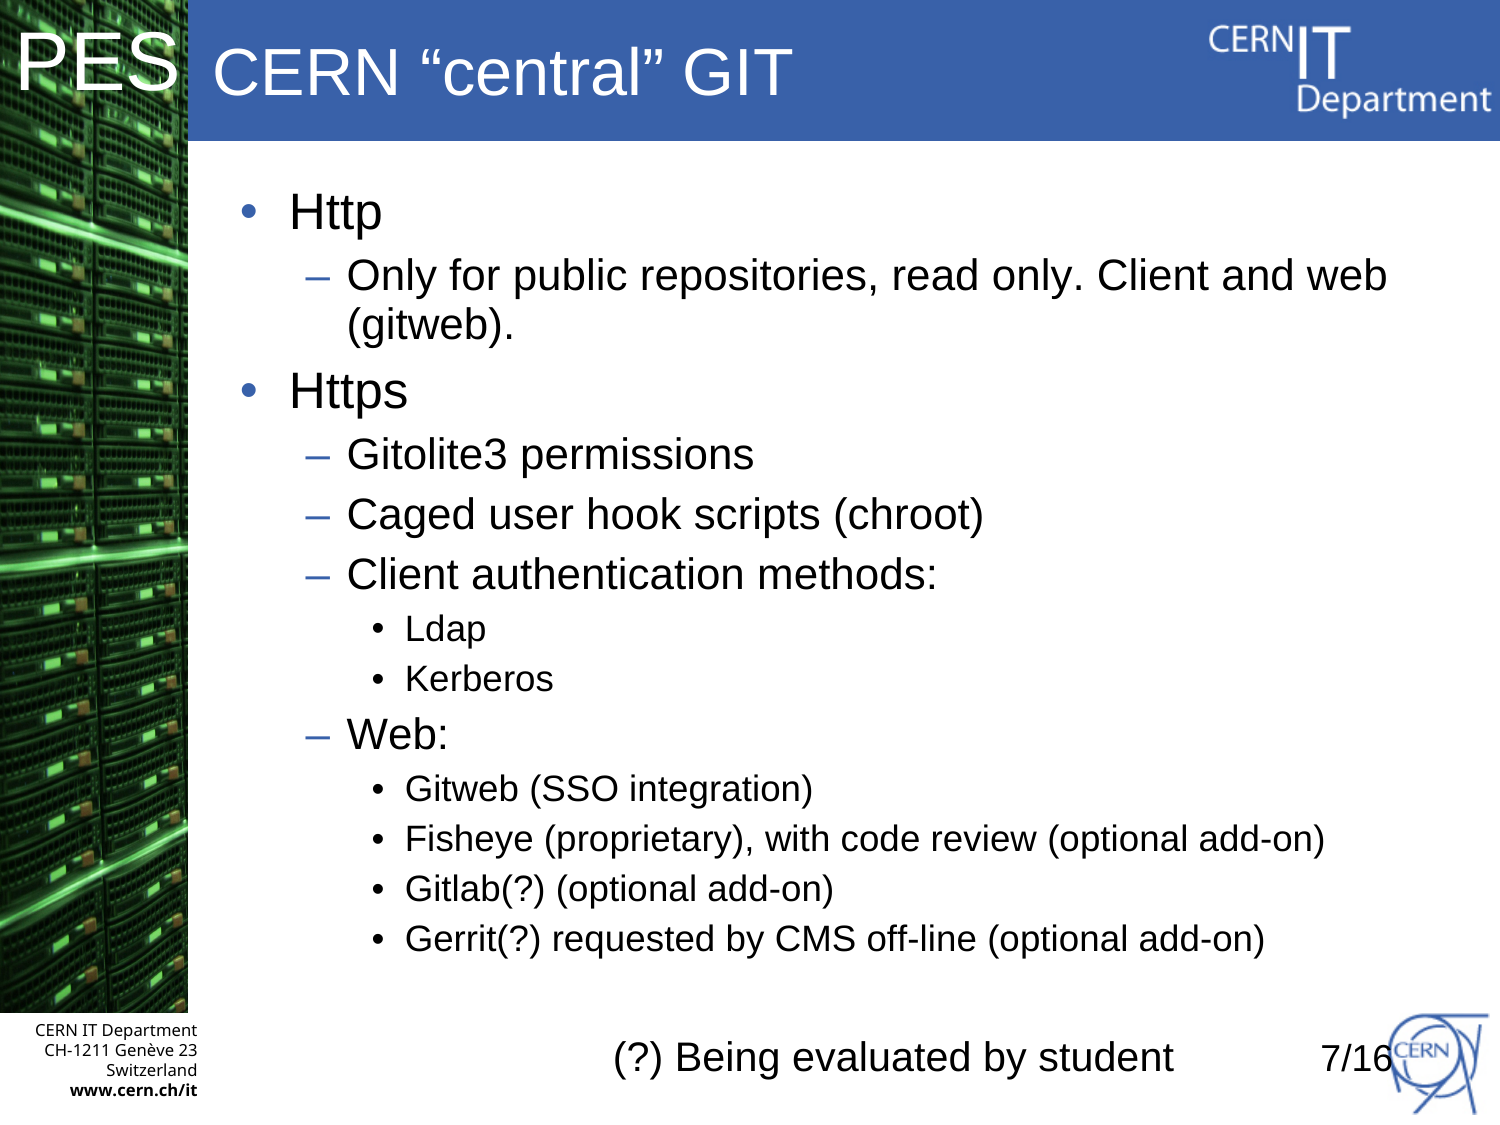

# CERN “central” GIT
Http
Only for public repositories, read only. Client and web (gitweb).
Https
Gitolite3 permissions
Caged user hook scripts (chroot)
Client authentication methods:
Ldap
Kerberos
Web:
Gitweb (SSO integration)
Fisheye (proprietary), with code review (optional add-on)
Gitlab(?) (optional add-on)
Gerrit(?) requested by CMS off-line (optional add-on)
(?) Being evaluated by student